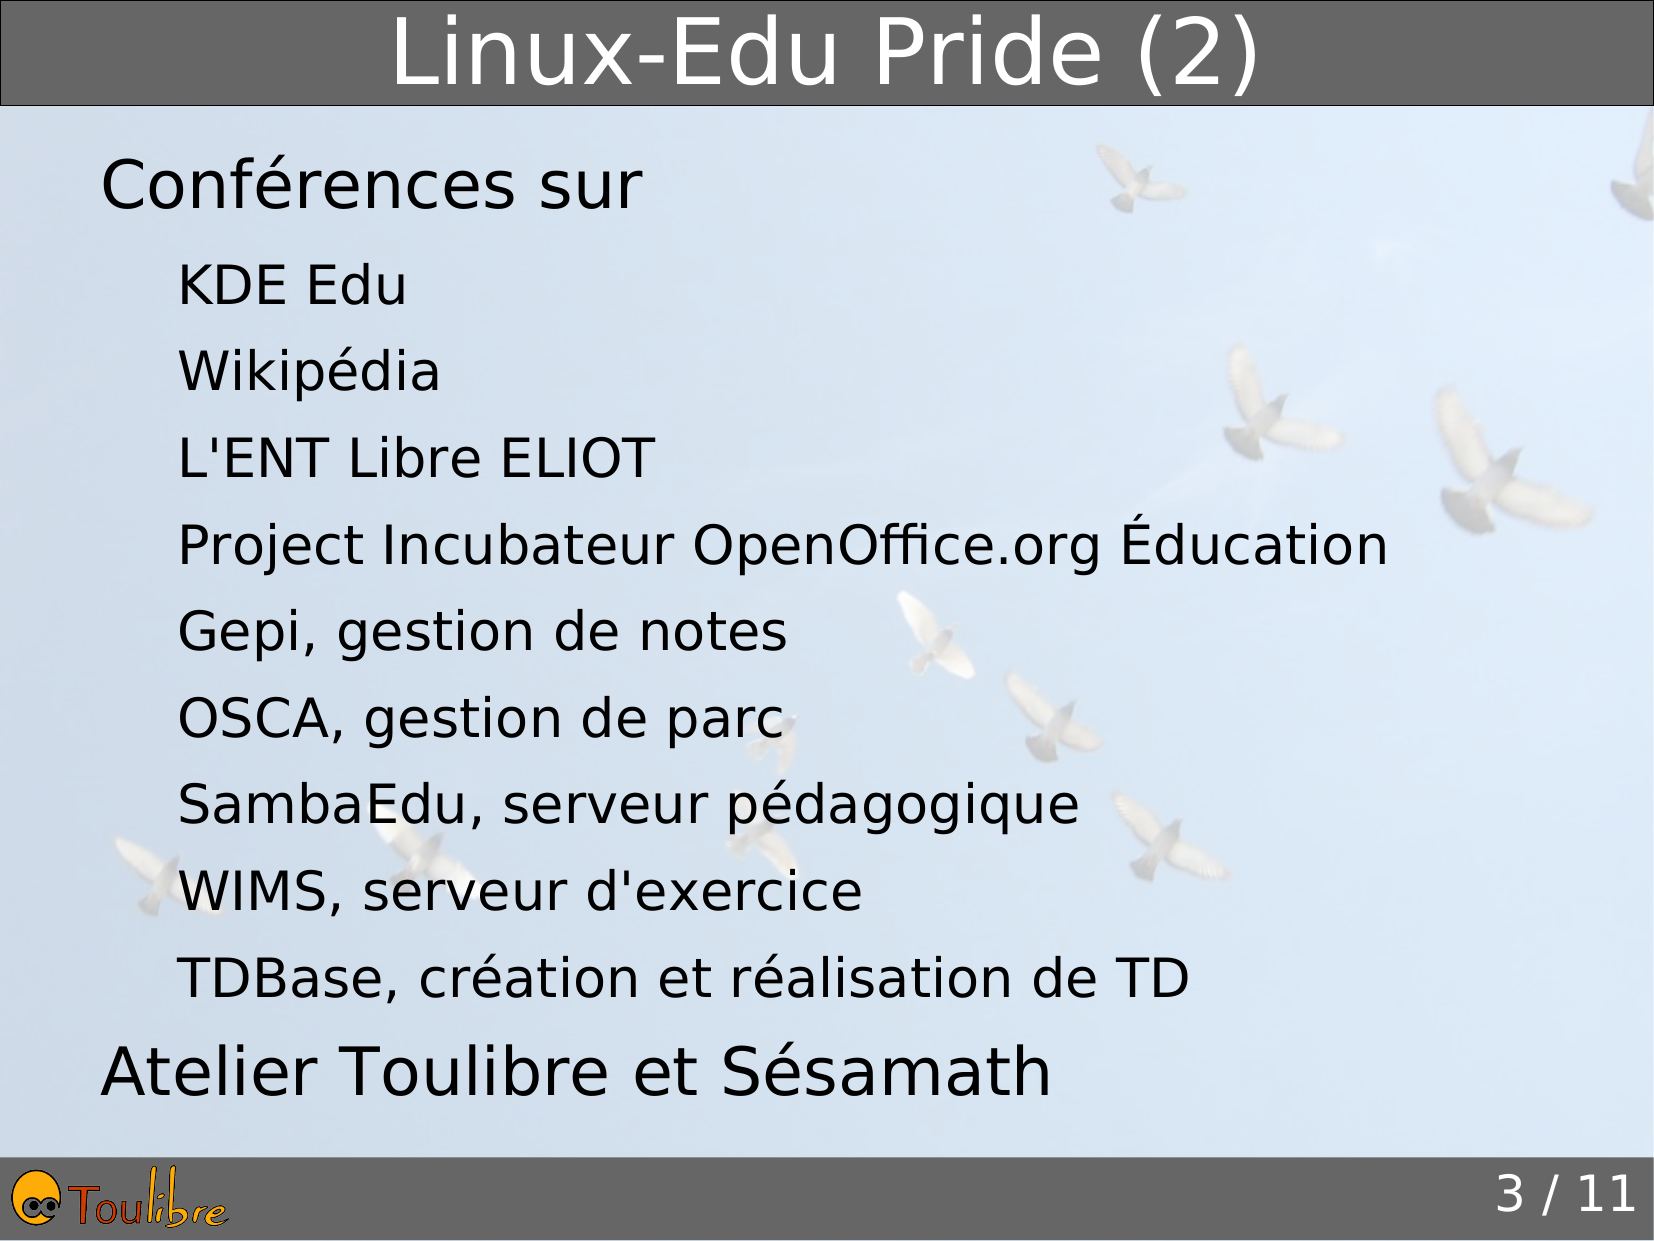

# Linux-Edu Pride (2)
Conférences sur
KDE Edu
Wikipédia
L'ENT Libre ELIOT
Project Incubateur OpenOffice.org Éducation
Gepi, gestion de notes
OSCA, gestion de parc
SambaEdu, serveur pédagogique
WIMS, serveur d'exercice
TDBase, création et réalisation de TD
Atelier Toulibre et Sésamath